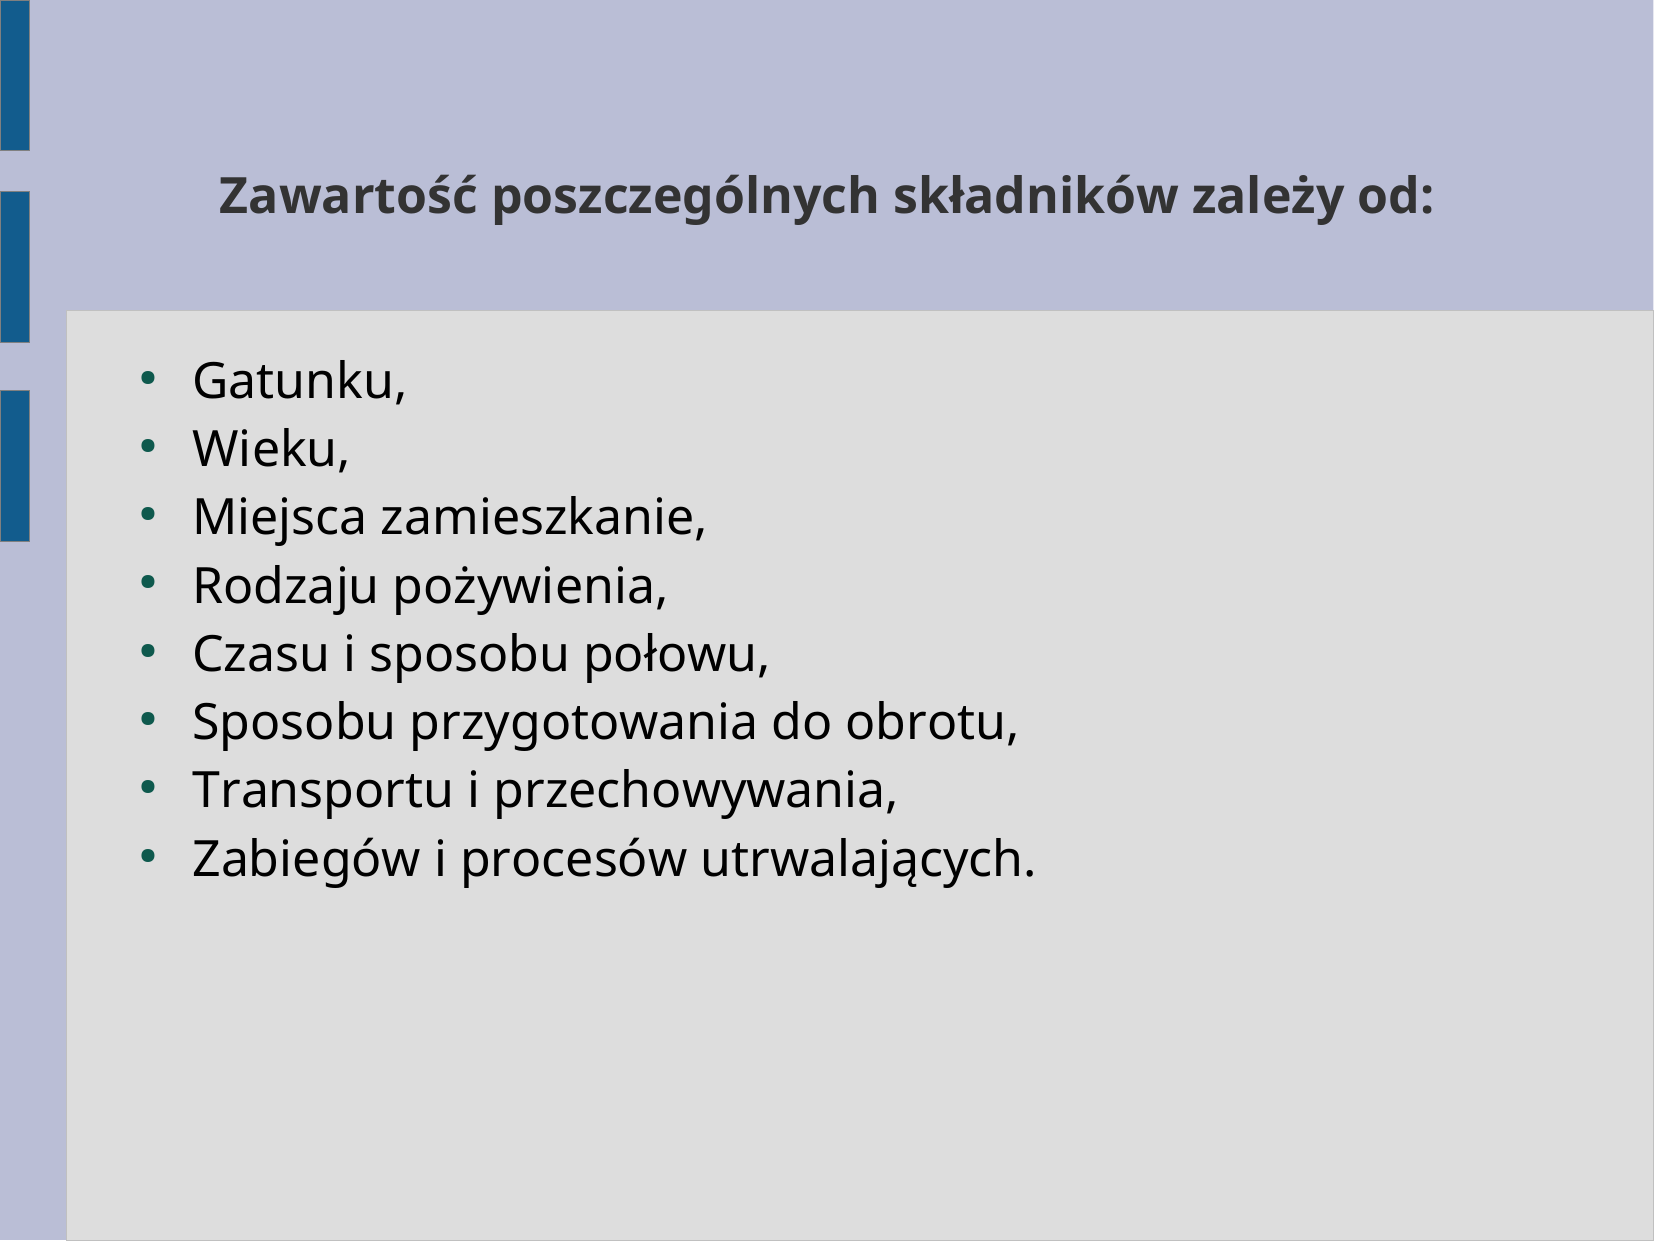

# Zawartość poszczególnych składników zależy od:
Gatunku,
Wieku,
Miejsca zamieszkanie,
Rodzaju pożywienia,
Czasu i sposobu połowu,
Sposobu przygotowania do obrotu,
Transportu i przechowywania,
Zabiegów i procesów utrwalających.